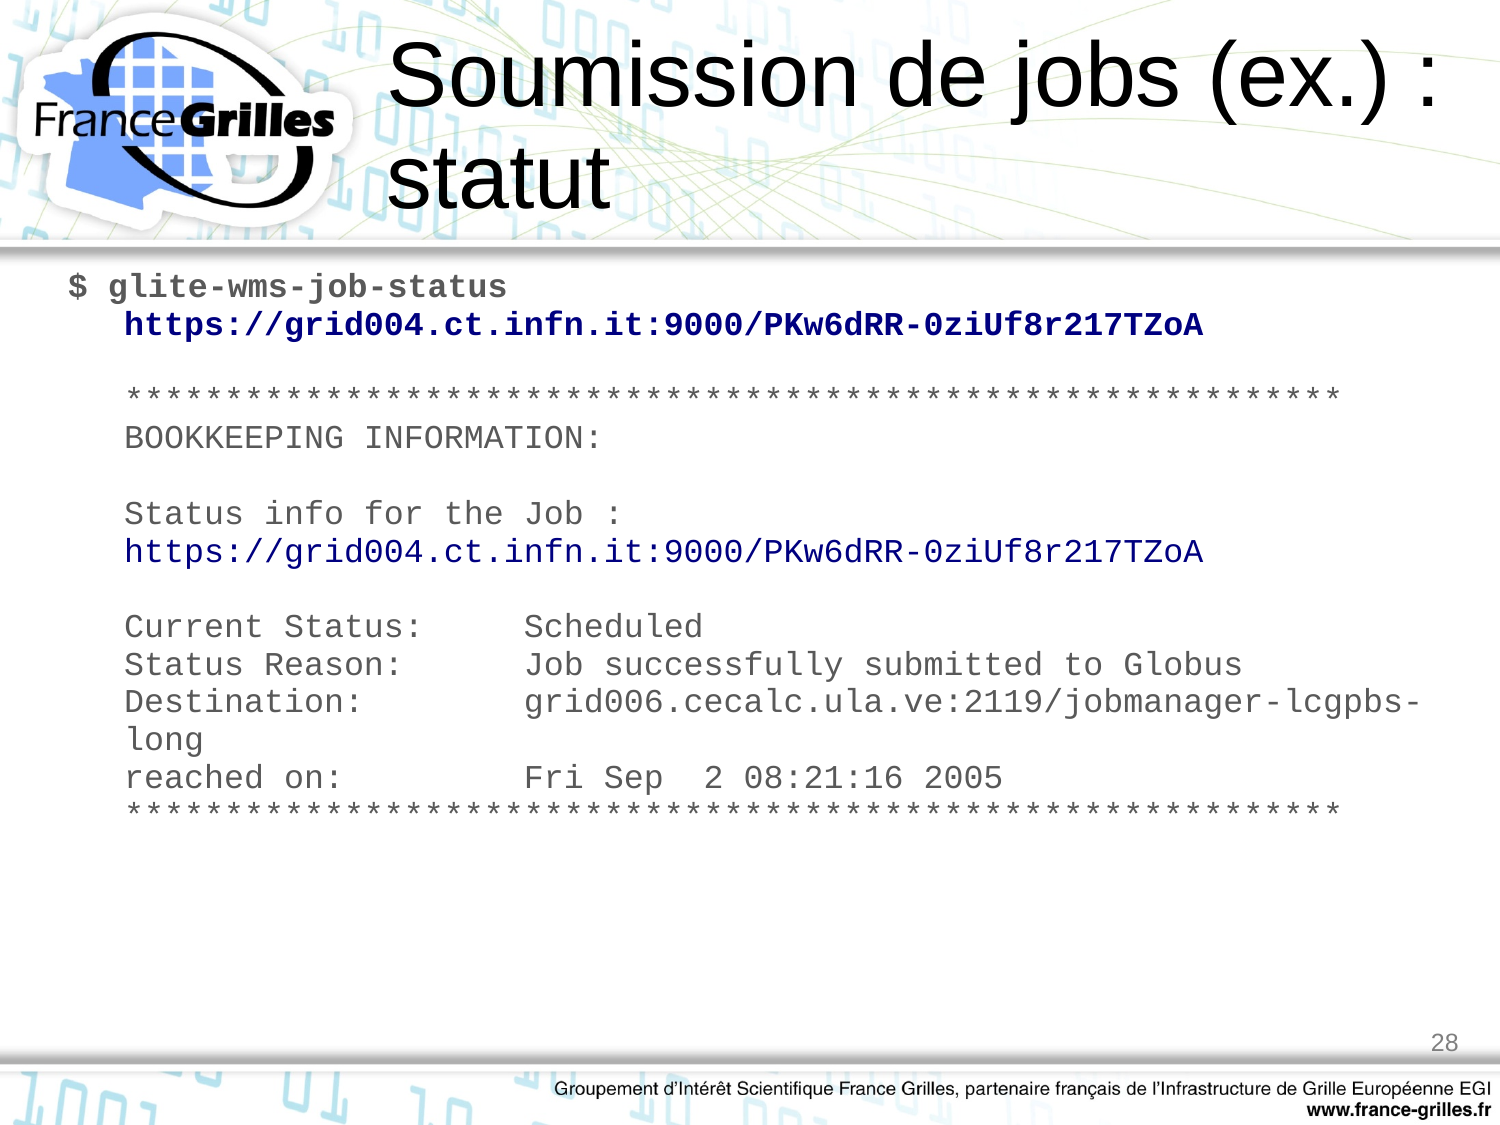

# Soumission de jobs (ex.) : statut
$ glite-wms-job-status https://grid004.ct.infn.it:9000/PKw6dRR-0ziUf8r217TZoA
*************************************************************
BOOKKEEPING INFORMATION:
Status info for the Job : https://grid004.ct.infn.it:9000/PKw6dRR-0ziUf8r217TZoA
Current Status: Scheduled
Status Reason: Job successfully submitted to Globus
Destination: grid006.cecalc.ula.ve:2119/jobmanager-lcgpbs-long
reached on: Fri Sep 2 08:21:16 2005
*************************************************************
28